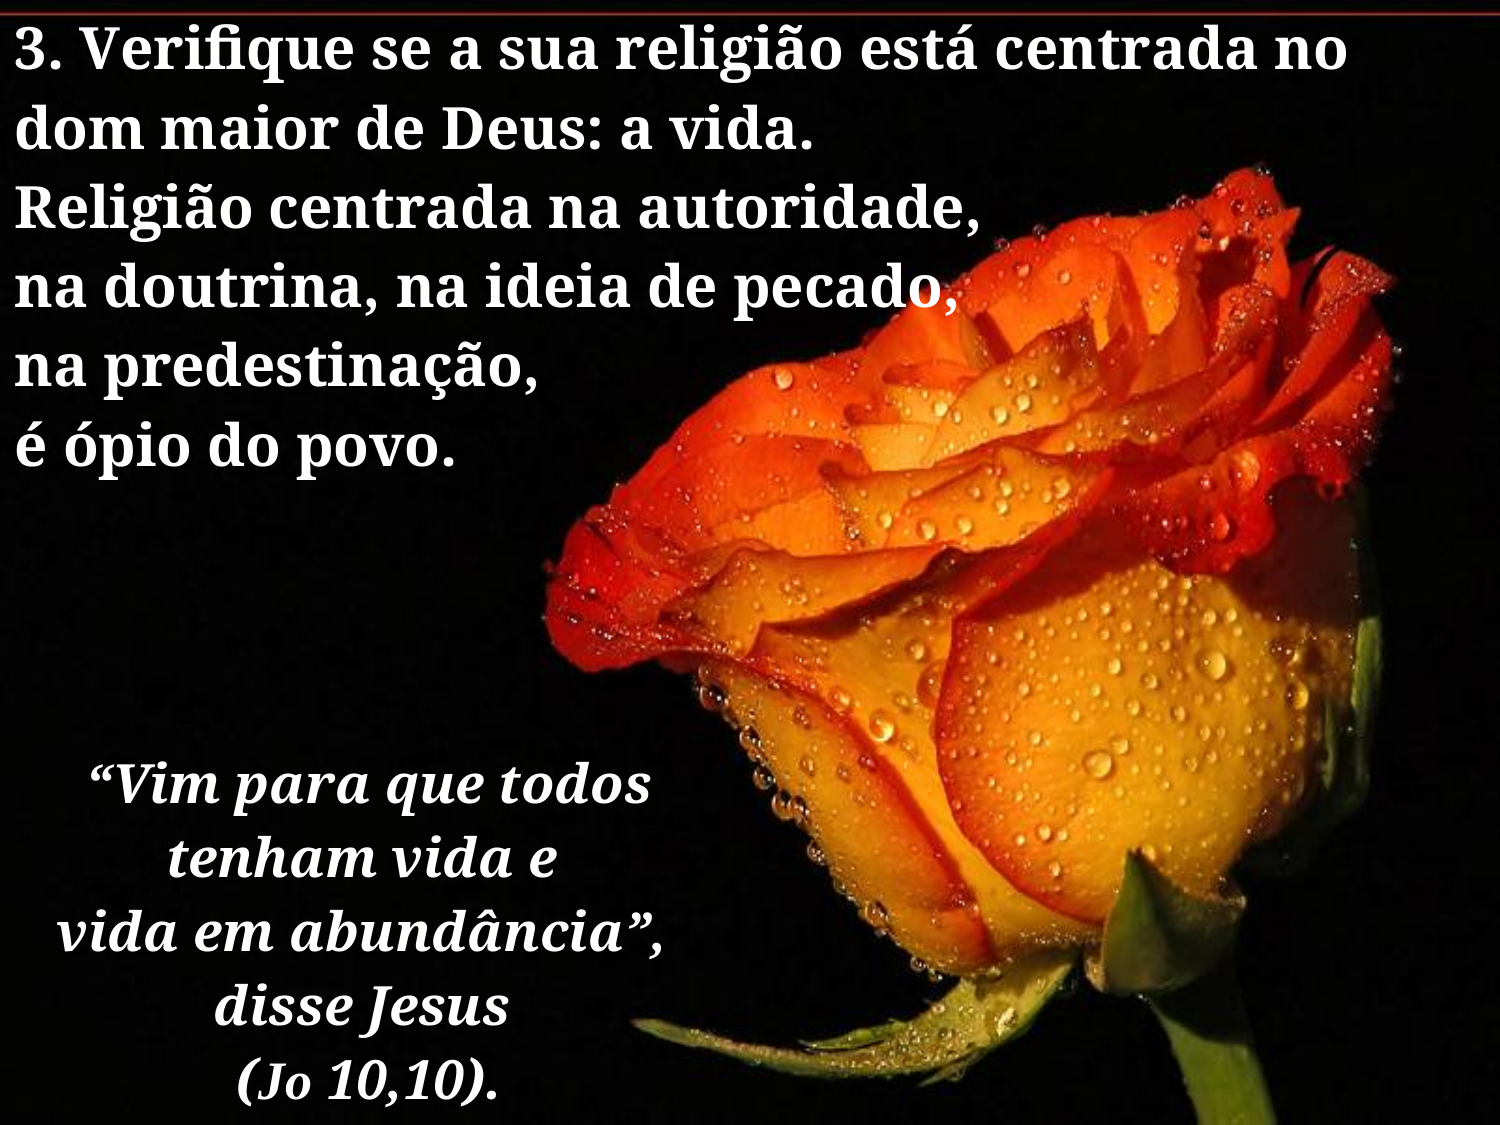

3. Verifique se a sua religião está centrada no dom maior de Deus: a vida.
Religião centrada na autoridade,
na doutrina, na ideia de pecado,
na predestinação,
é ópio do povo.
“Vim para que todos tenham vida e
vida em abundância”,
disse Jesus
(Jo 10,10).